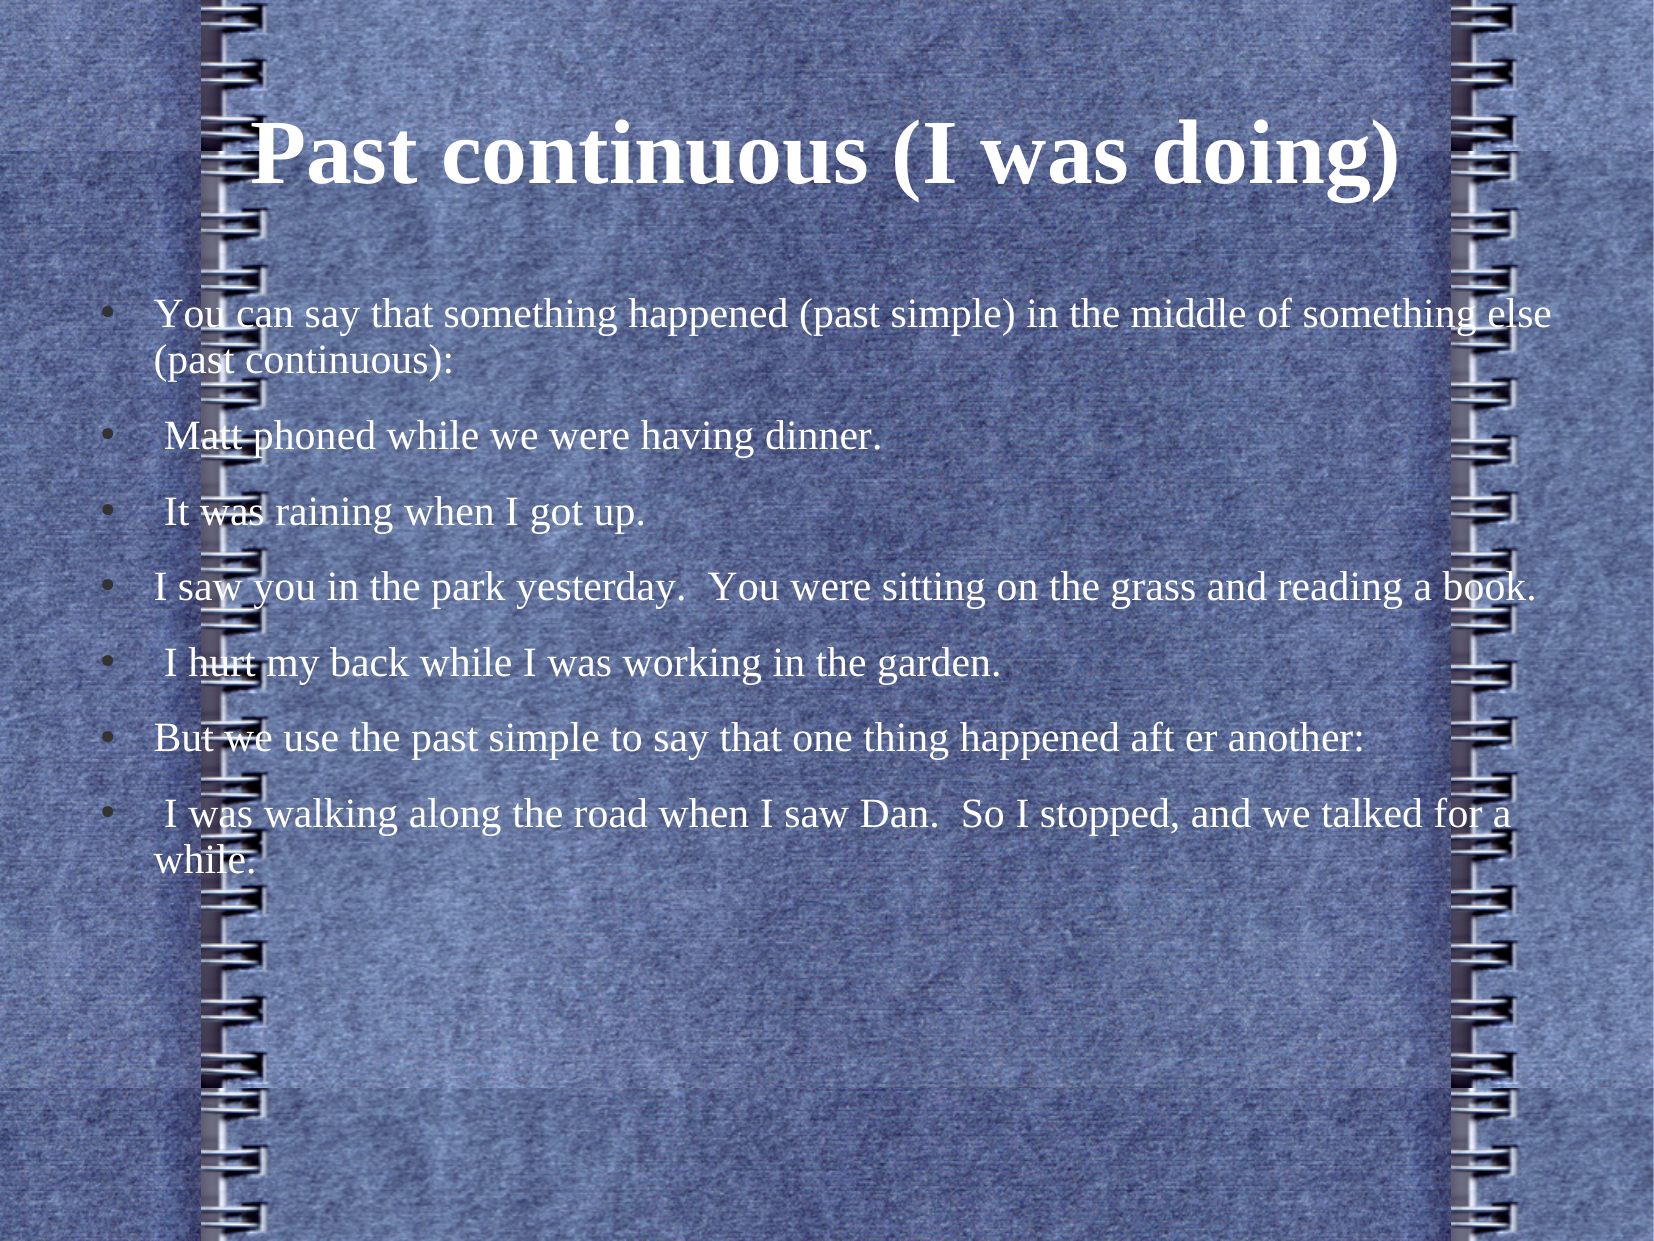

# Past continuous (I was doing)
You can say that something happened (past simple) in the middle of something else (past continuous):
 Matt phoned while we were having dinner.
 It was raining when I got up.
I saw you in the park yesterday. You were sitting on the grass and reading a book.
 I hurt my back while I was working in the garden.
But we use the past simple to say that one thing happened aft er another:
 I was walking along the road when I saw Dan. So I stopped, and we talked for a while.